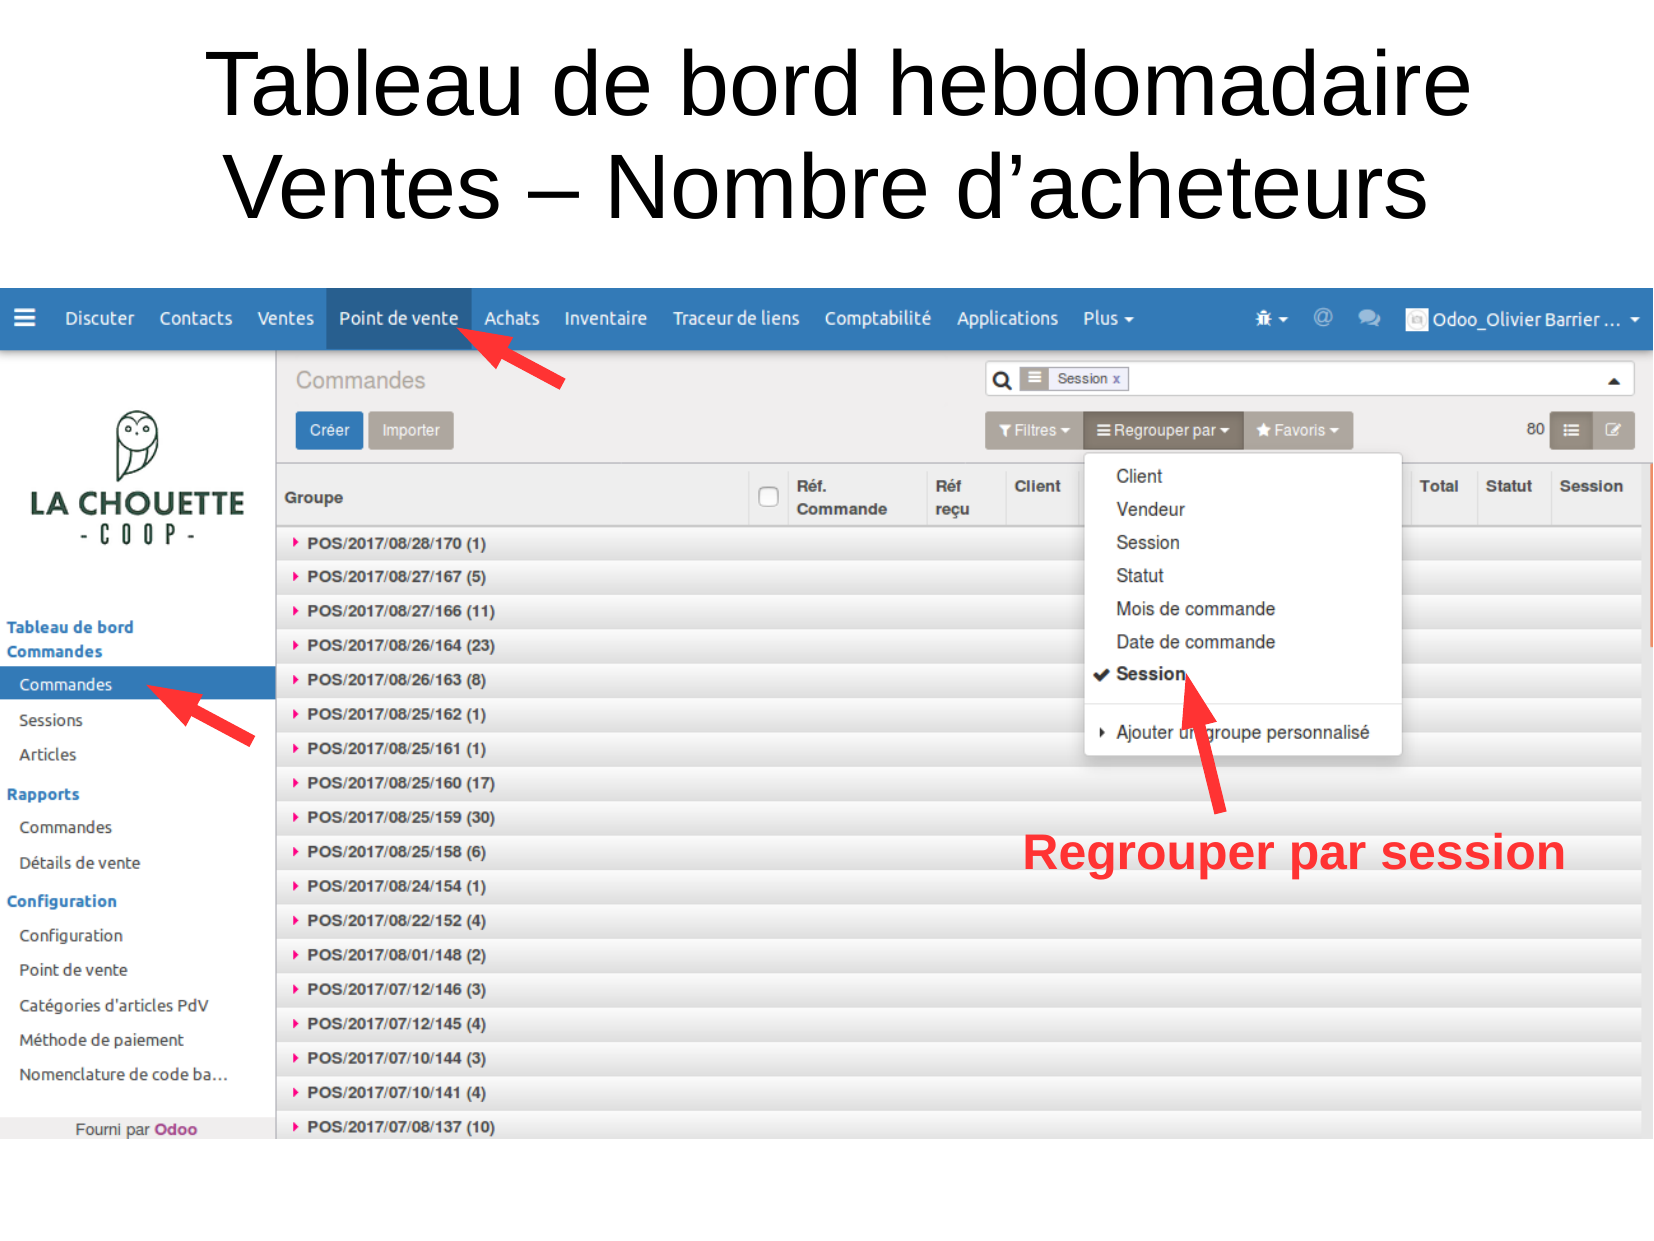

# Tableau de bord hebdomadaire Ventes – Nombre d’acheteurs
Regrouper par session